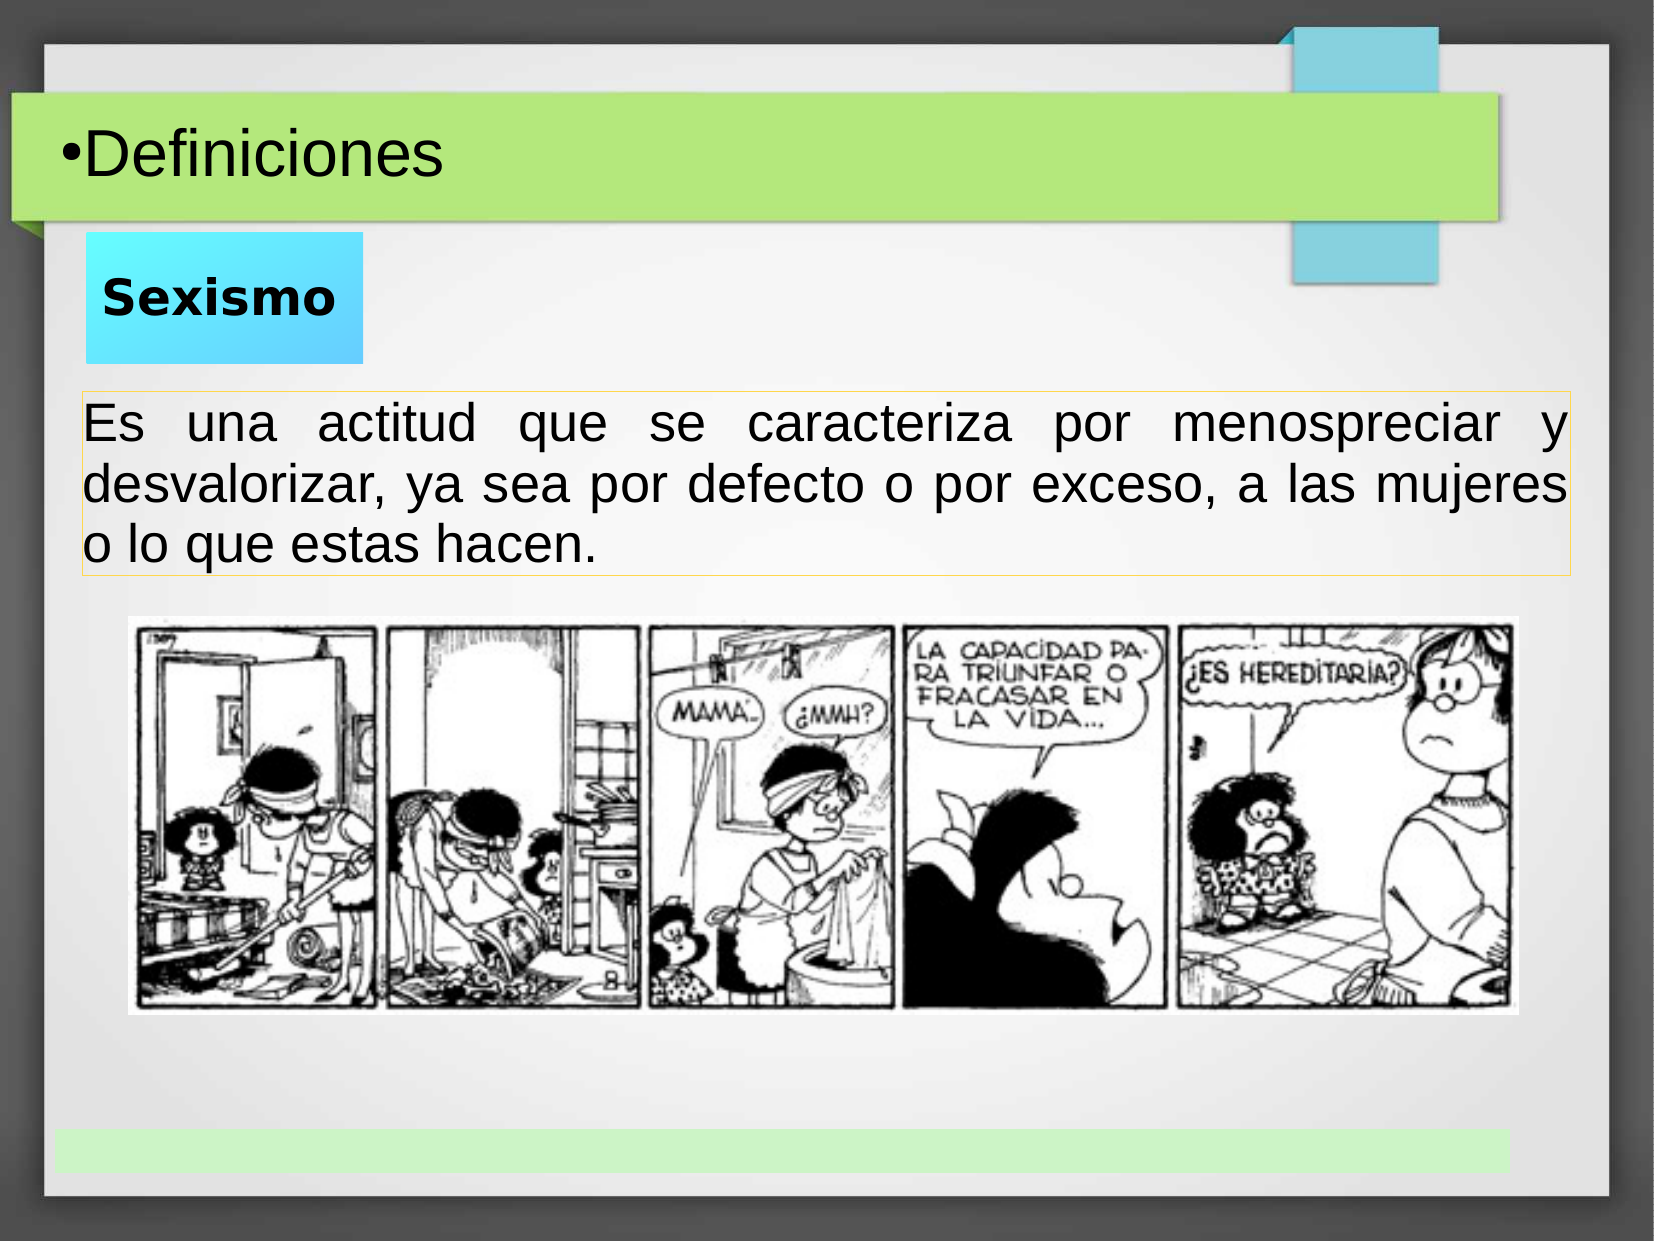

# Definiciones
Sexismo
Es una actitud que se caracteriza por menospreciar y desvalorizar, ya sea por defecto o por exceso, a las mujeres o lo que estas hacen.